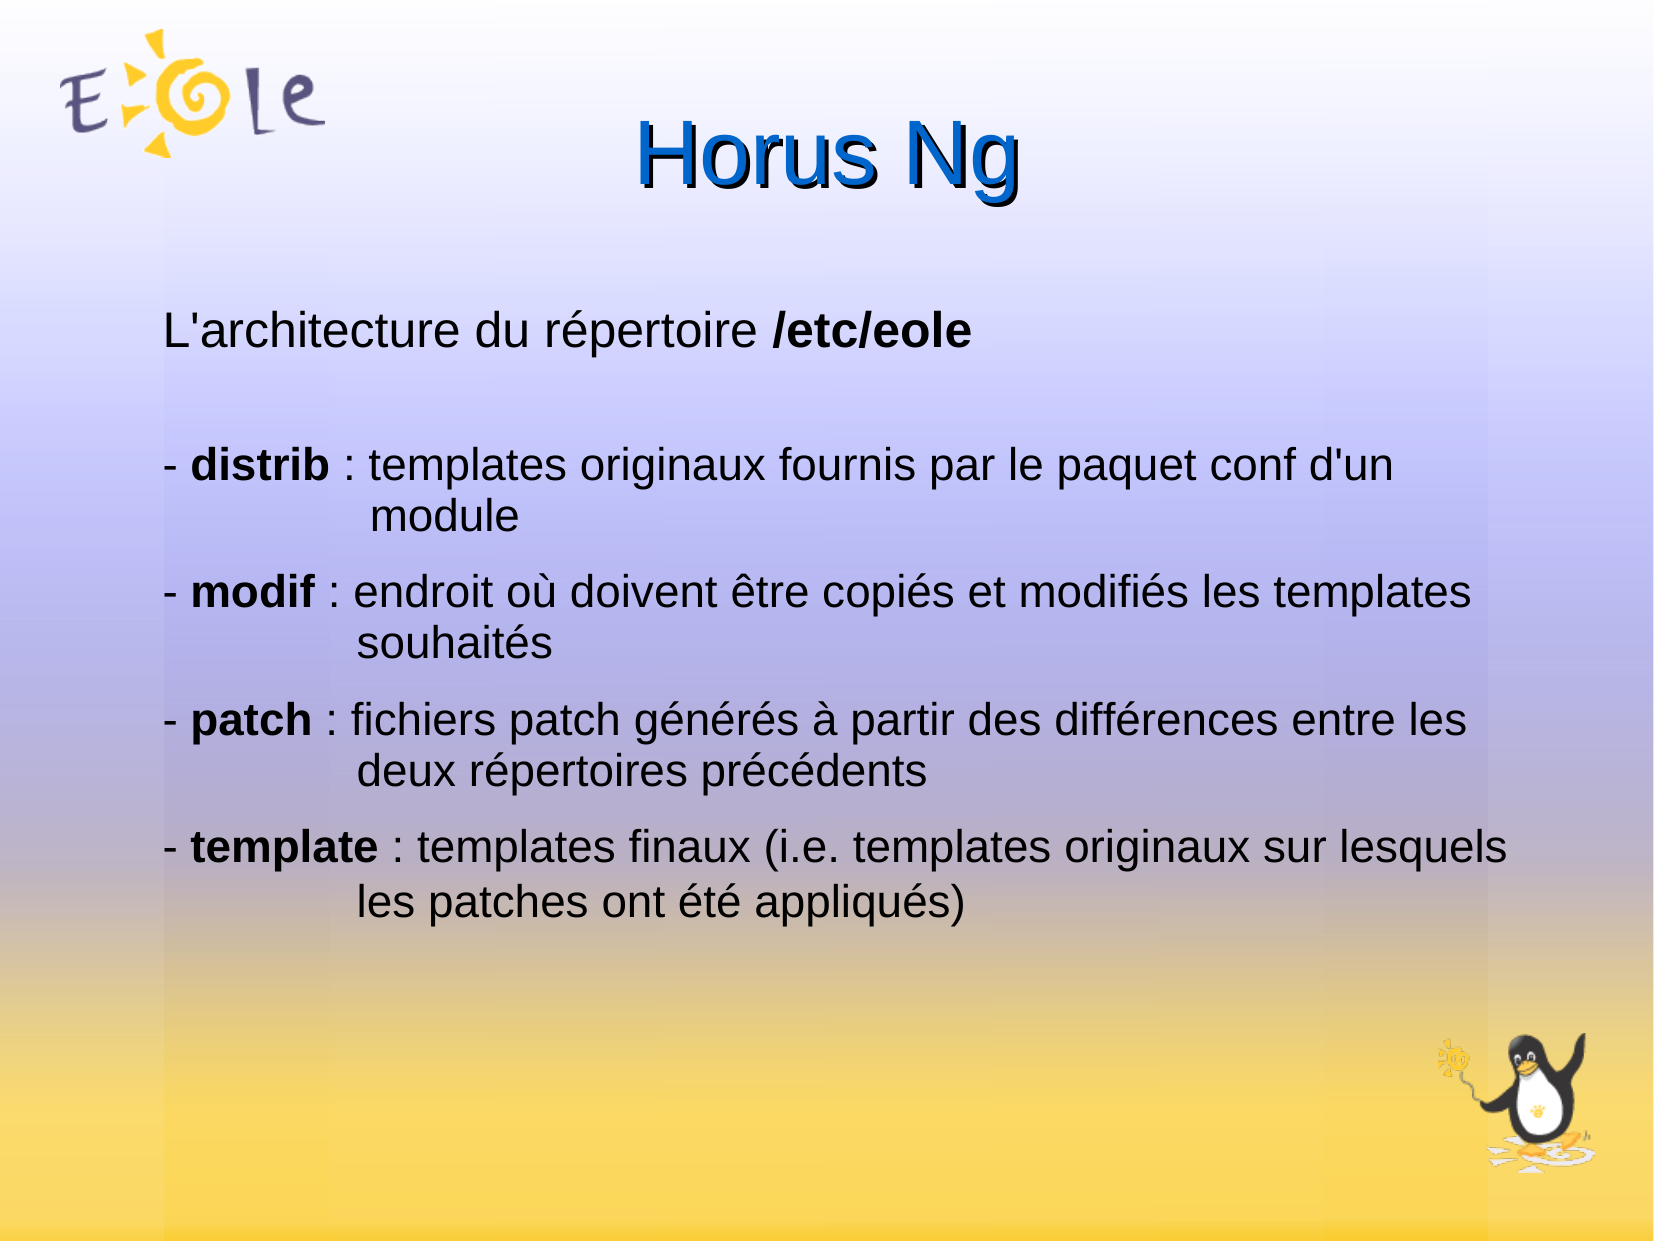

# Horus Ng
L'architecture du répertoire /etc/eole
- distrib : templates originaux fournis par le paquet conf d'un 	module
- modif : endroit où doivent être copiés et modifiés les templates souhaités
- patch : fichiers patch générés à partir des différences entre les deux répertoires précédents
- template : templates finaux (i.e. templates originaux sur lesquels les patches ont été appliqués)